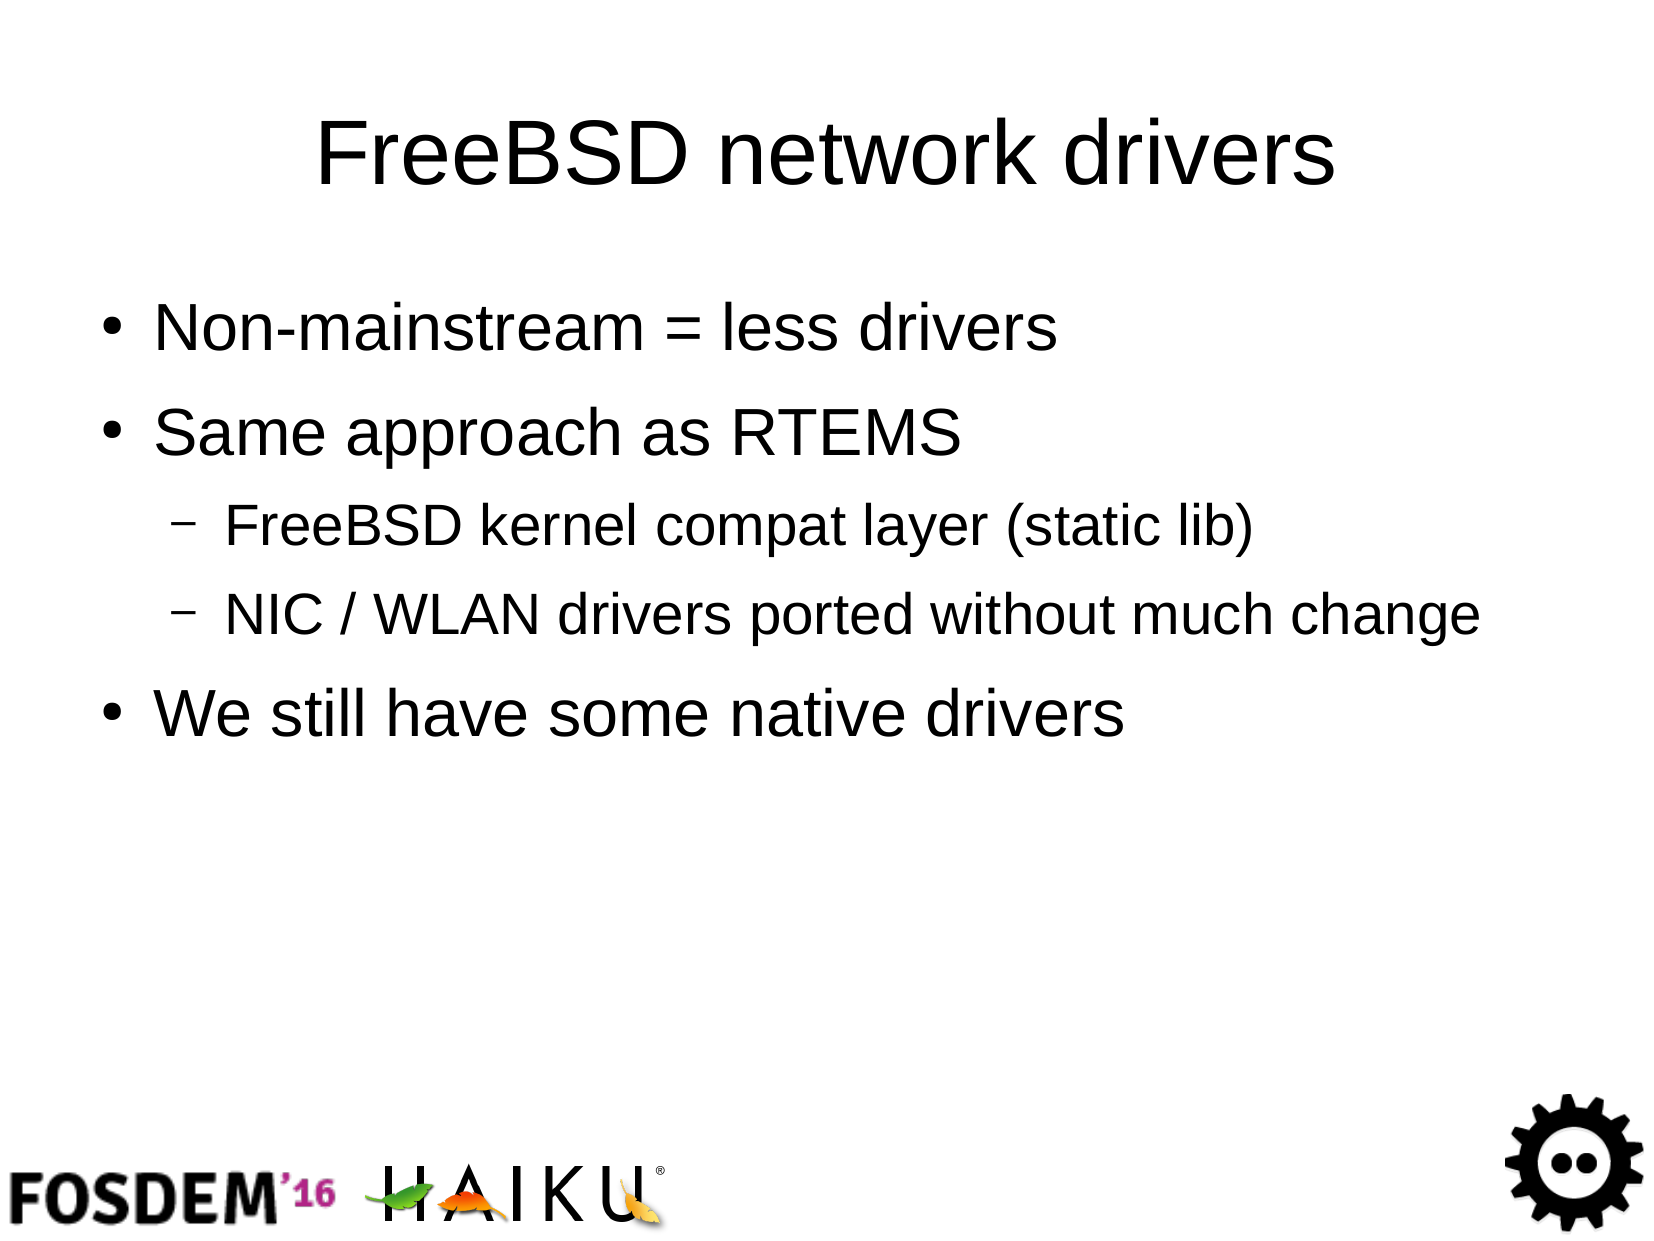

# FreeBSD network drivers
Non-mainstream = less drivers
Same approach as RTEMS
FreeBSD kernel compat layer (static lib)
NIC / WLAN drivers ported without much change
We still have some native drivers